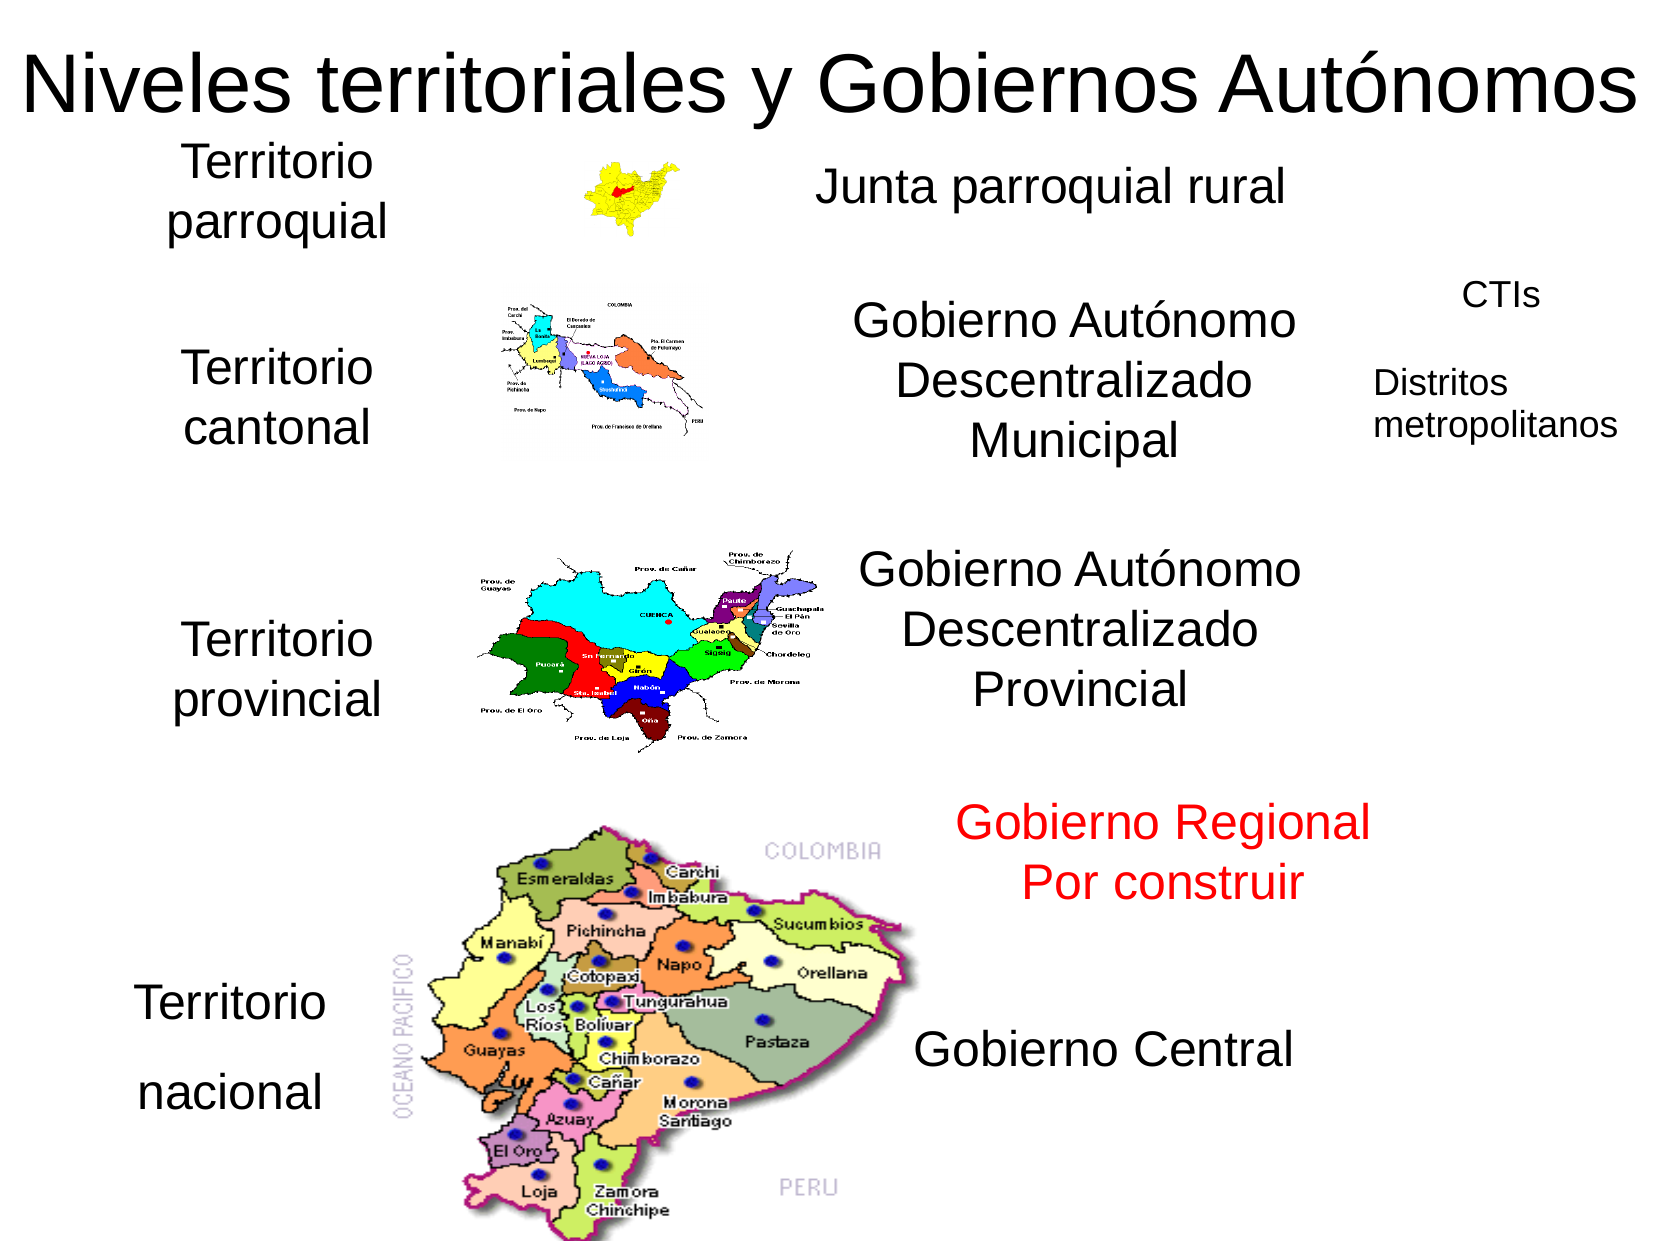

Niveles territoriales y Gobiernos Autónomos
Junta parroquial rural
Territorio
parroquial
Gobierno Autónomo Descentralizado
Municipal
CTIs
Territorio
cantonal
Distritos
metropolitanos
Gobierno Autónomo Descentralizado
Provincial
Territorio
provincial
Gobierno Regional
Por construir
# Territorio
nacional
Gobierno Central